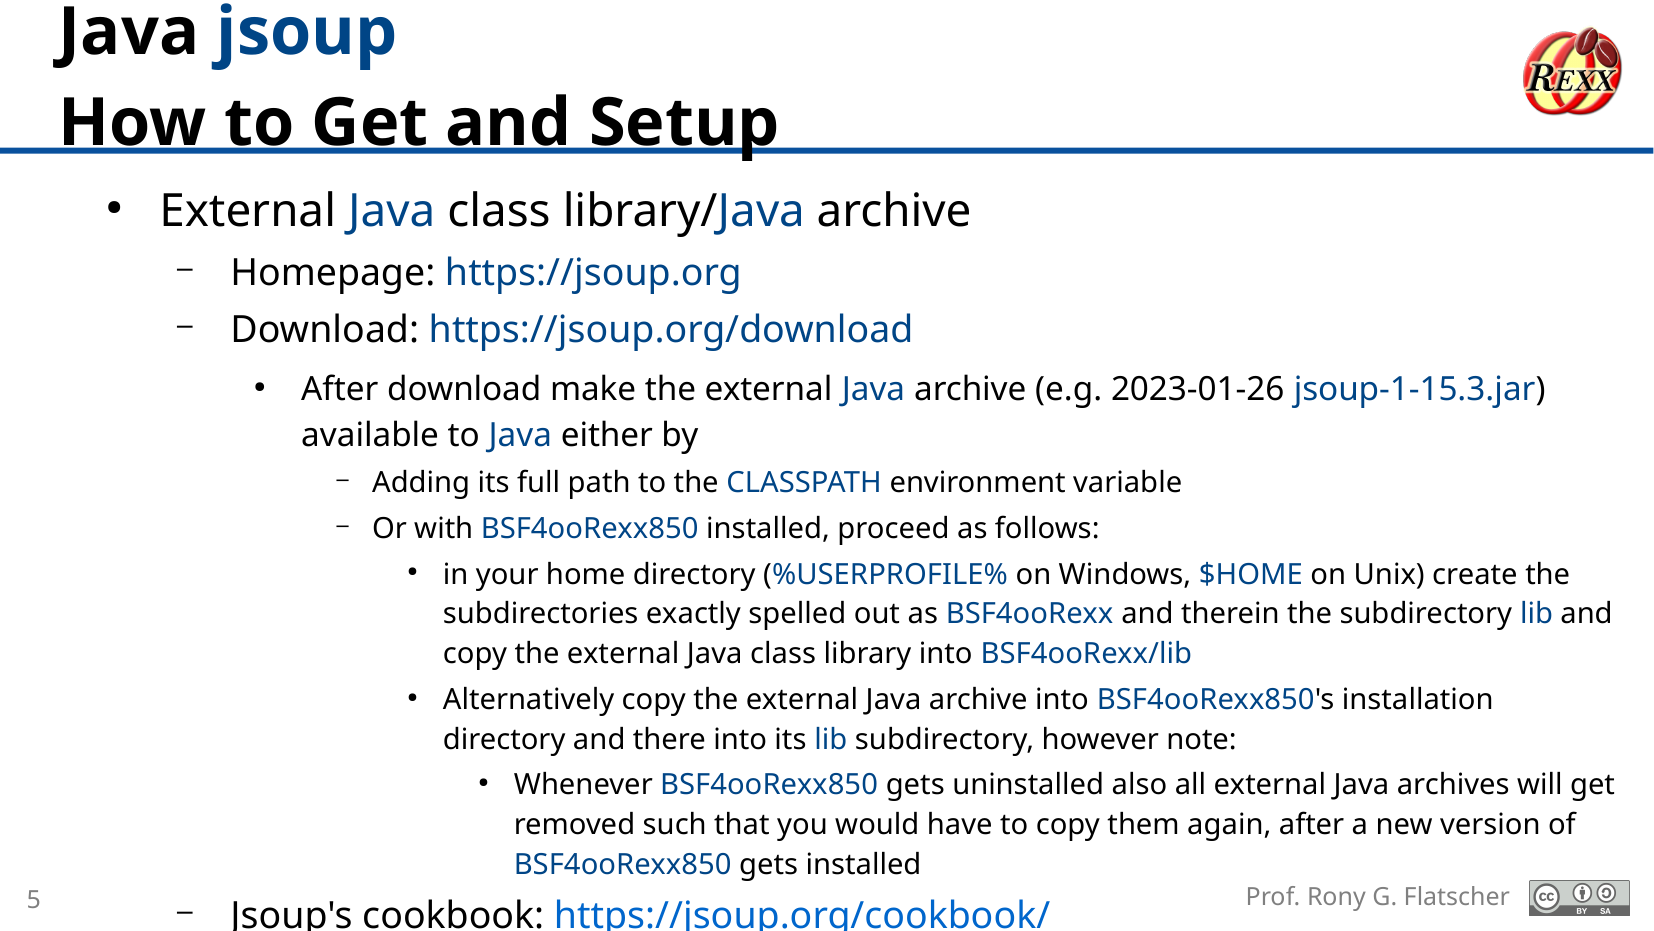

# Java jsoup How to Get and Setup
External Java class library/Java archive
Homepage: https://jsoup.org
Download: https://jsoup.org/download
After download make the external Java archive (e.g. 2023-01-26 jsoup-1-15.3.jar) available to Java either by
Adding its full path to the CLASSPATH environment variable
Or with BSF4ooRexx850 installed, proceed as follows:
in your home directory (%USERPROFILE% on Windows, $HOME on Unix) create the subdirectories exactly spelled out as BSF4ooRexx and therein the subdirectory lib and copy the external Java class library into BSF4ooRexx/lib
Alternatively copy the external Java archive into BSF4ooRexx850's installation directory and there into its lib subdirectory, however note:
Whenever BSF4ooRexx850 gets uninstalled also all external Java archives will get removed such that you would have to copy them again, after a new version of BSF4ooRexx850 gets installed
Jsoup's cookbook: https://jsoup.org/cookbook/